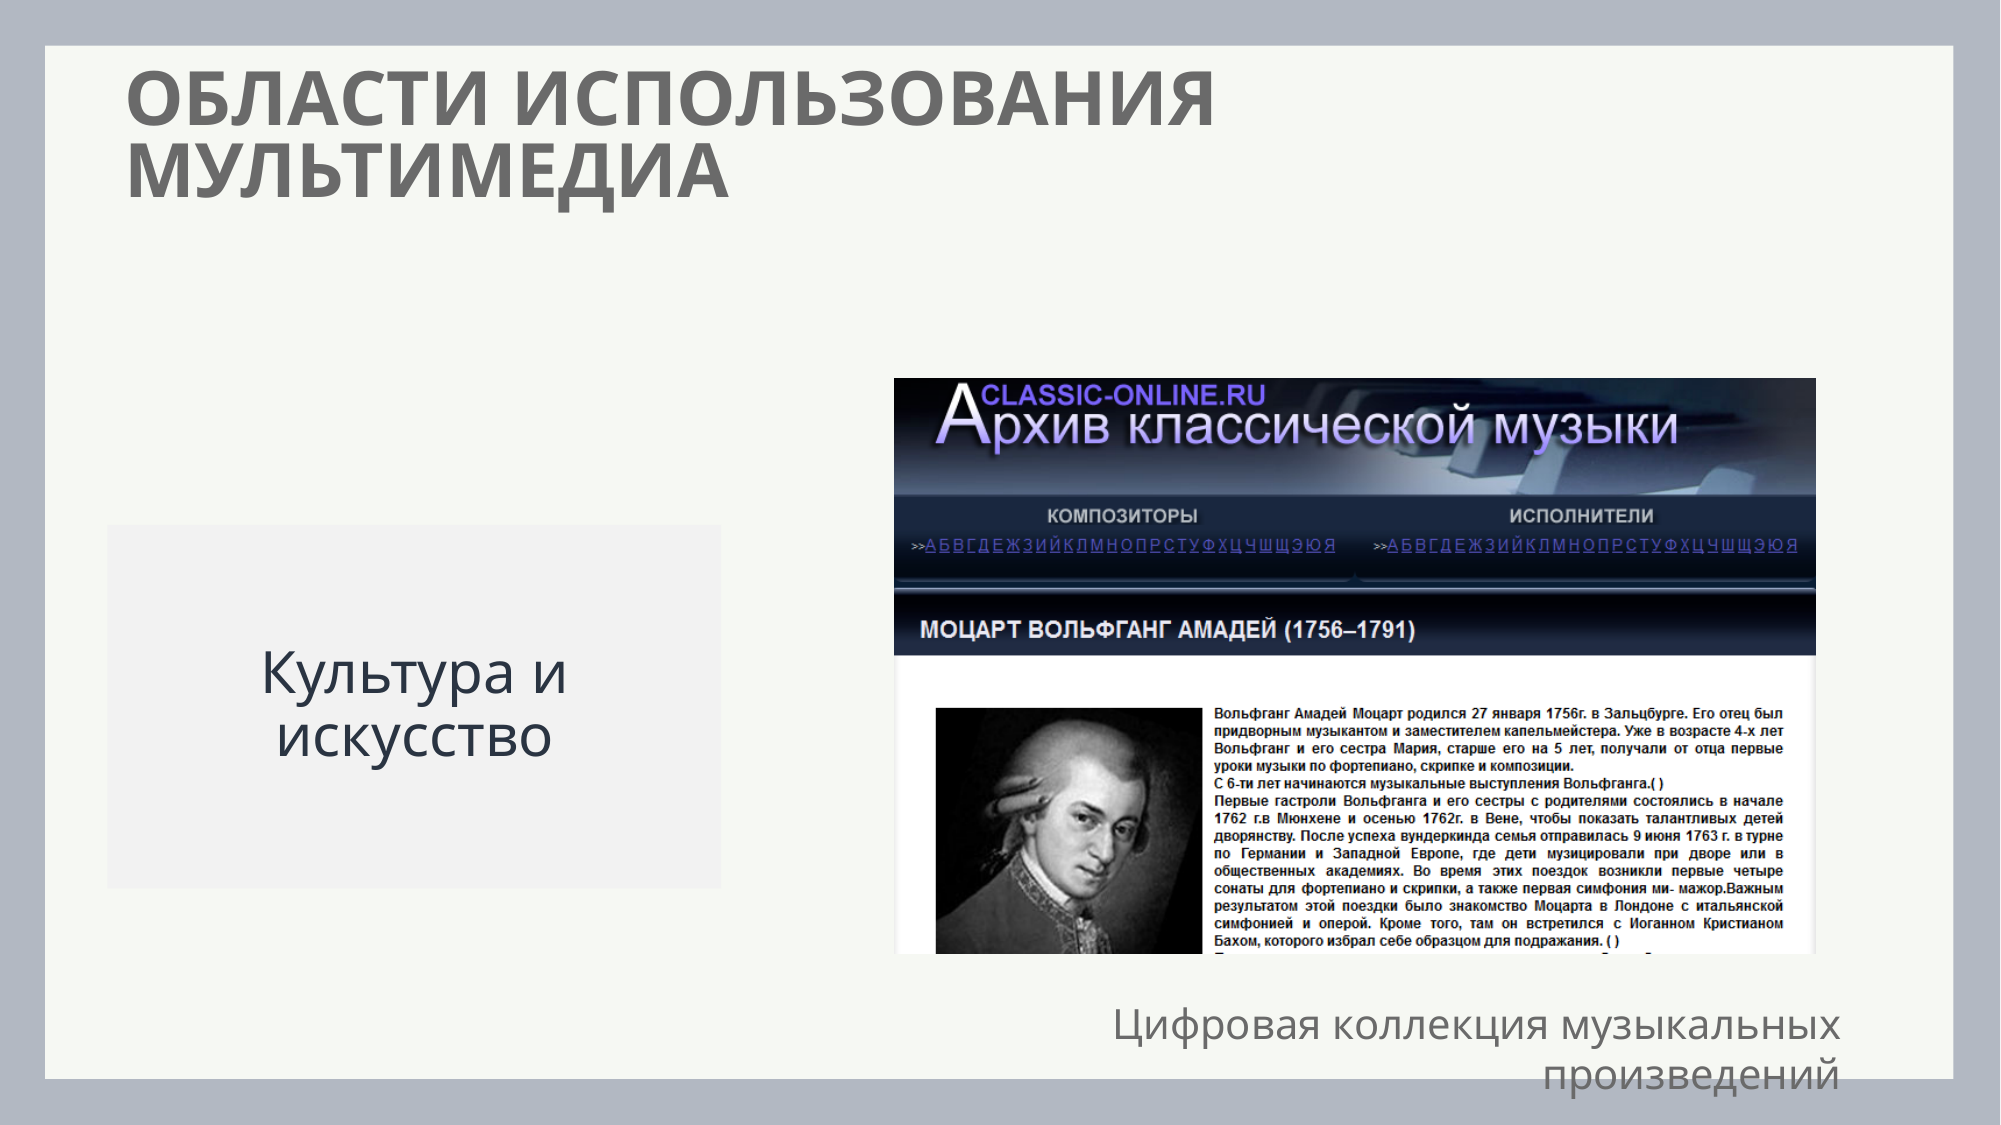

ОБЛАСТИ ИСПОЛЬЗОВАНИЯ МУЛЬТИМЕДИА
# Культура и искусство
Цифровая коллекция музыкальных произведений